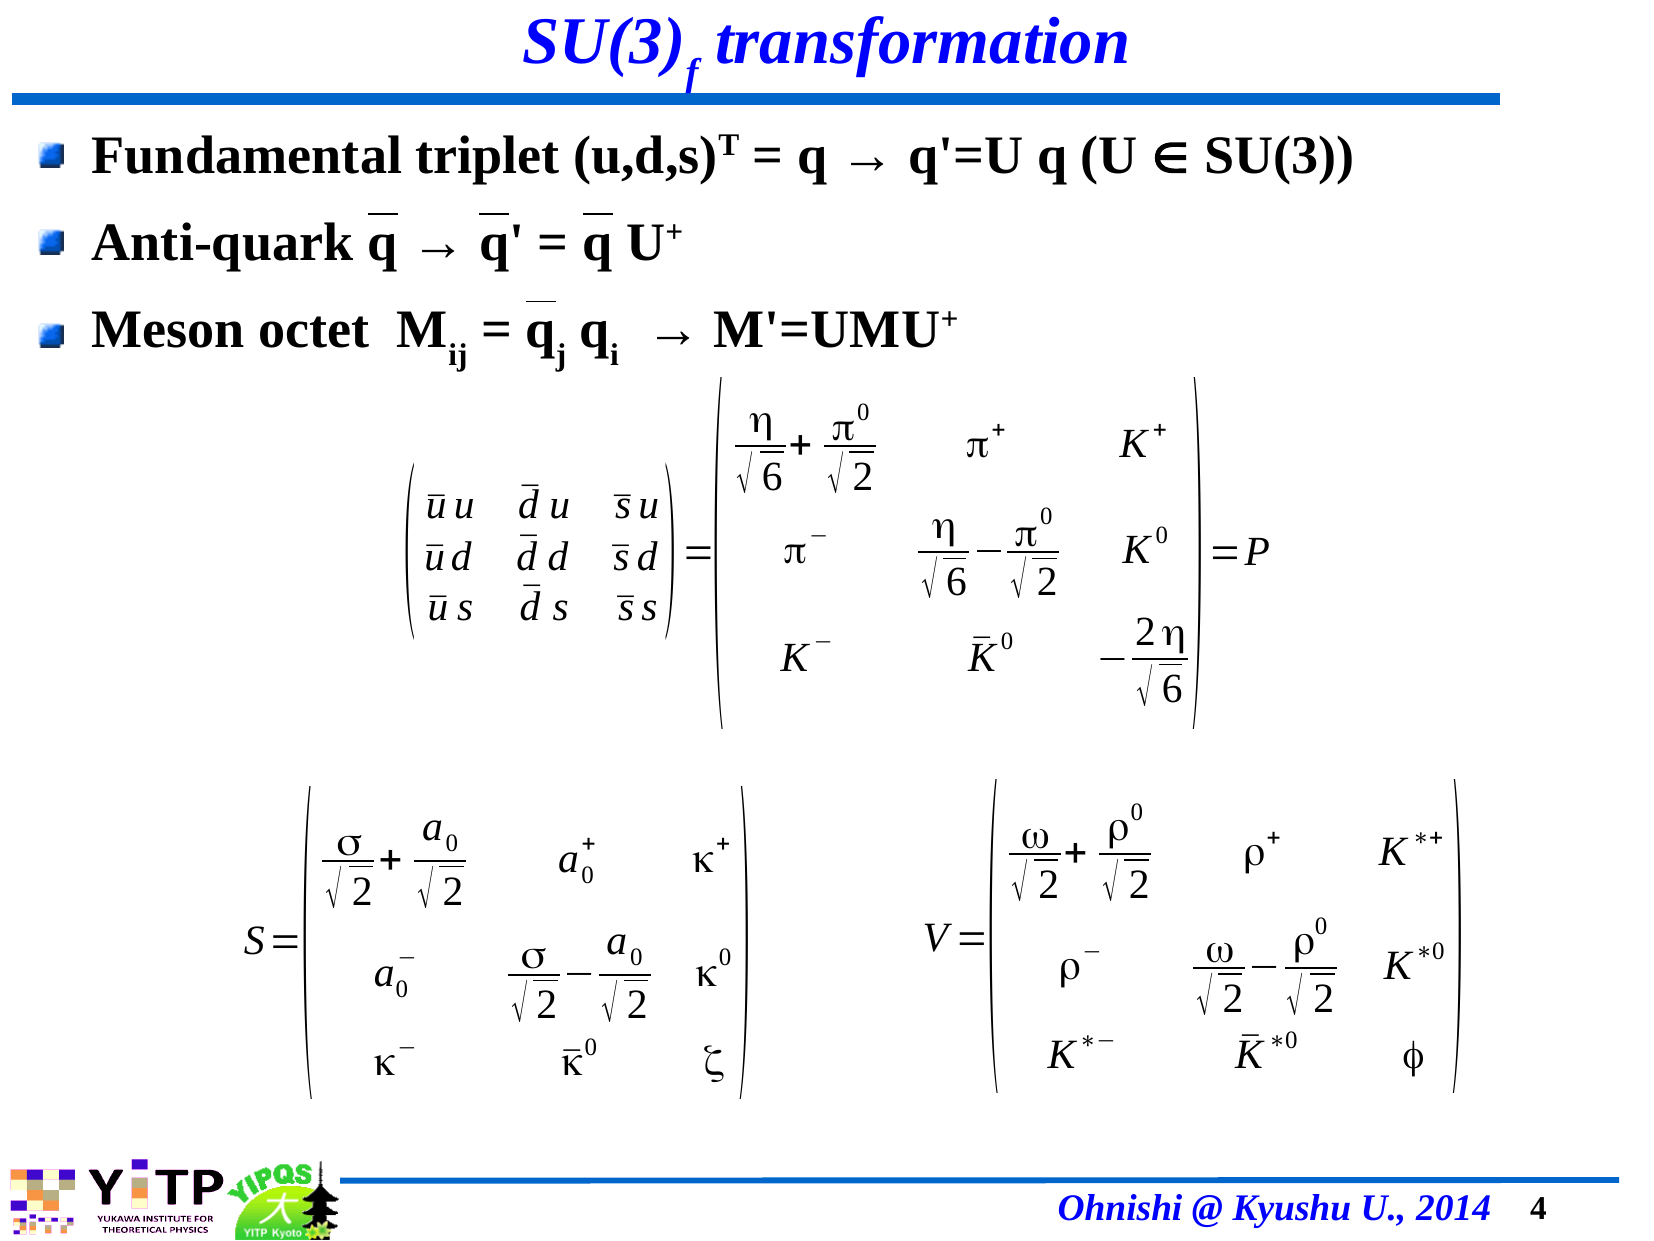

# SU(3)f transformation
Fundamental triplet (u,d,s)T = q → q'=U q (U  SU(3))
Anti-quark q → q' = q U+
Meson octet Mij = qj qi → M'=UMU+